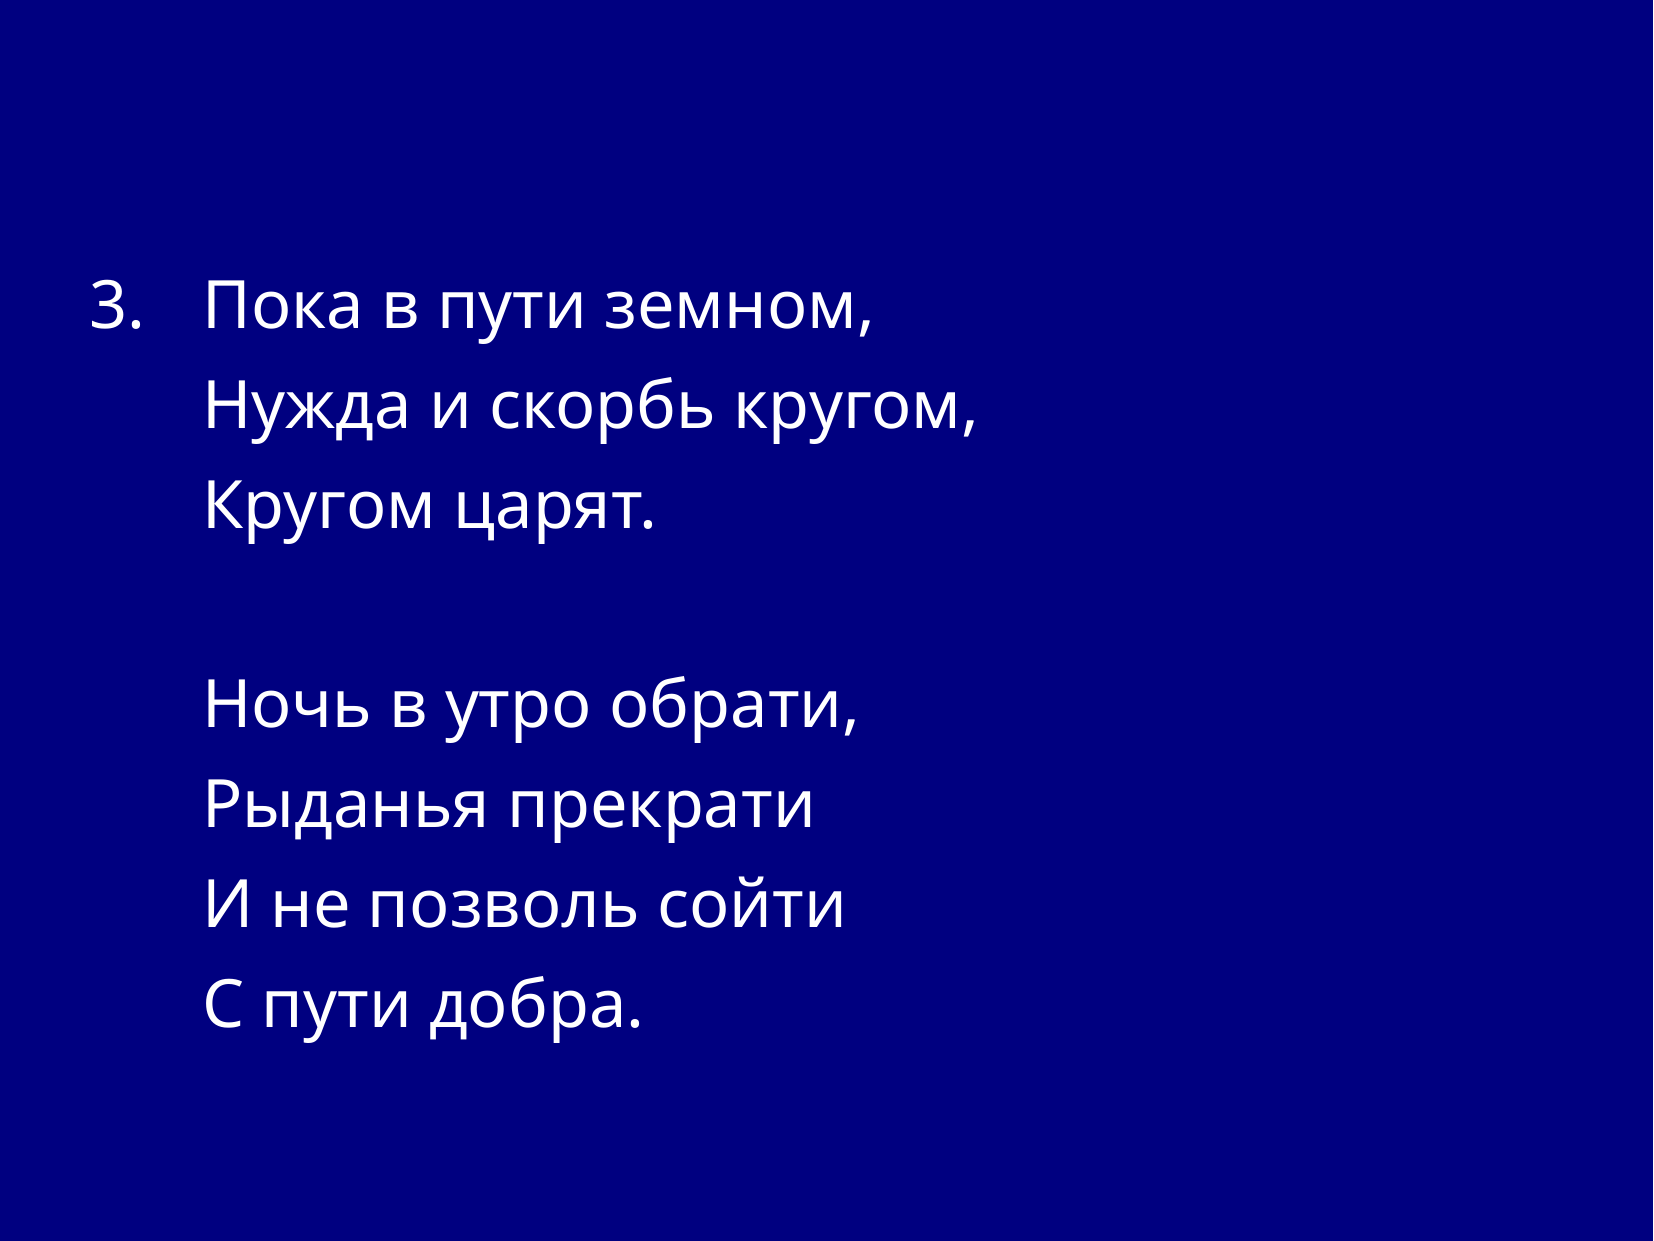

3.	Пока в пути земном,
	Нужда и скорбь кругом,
	Кругом царят.
	Ночь в утро обрати,
	Рыданья прекрати
	И не позволь сойти
	С пути добра.